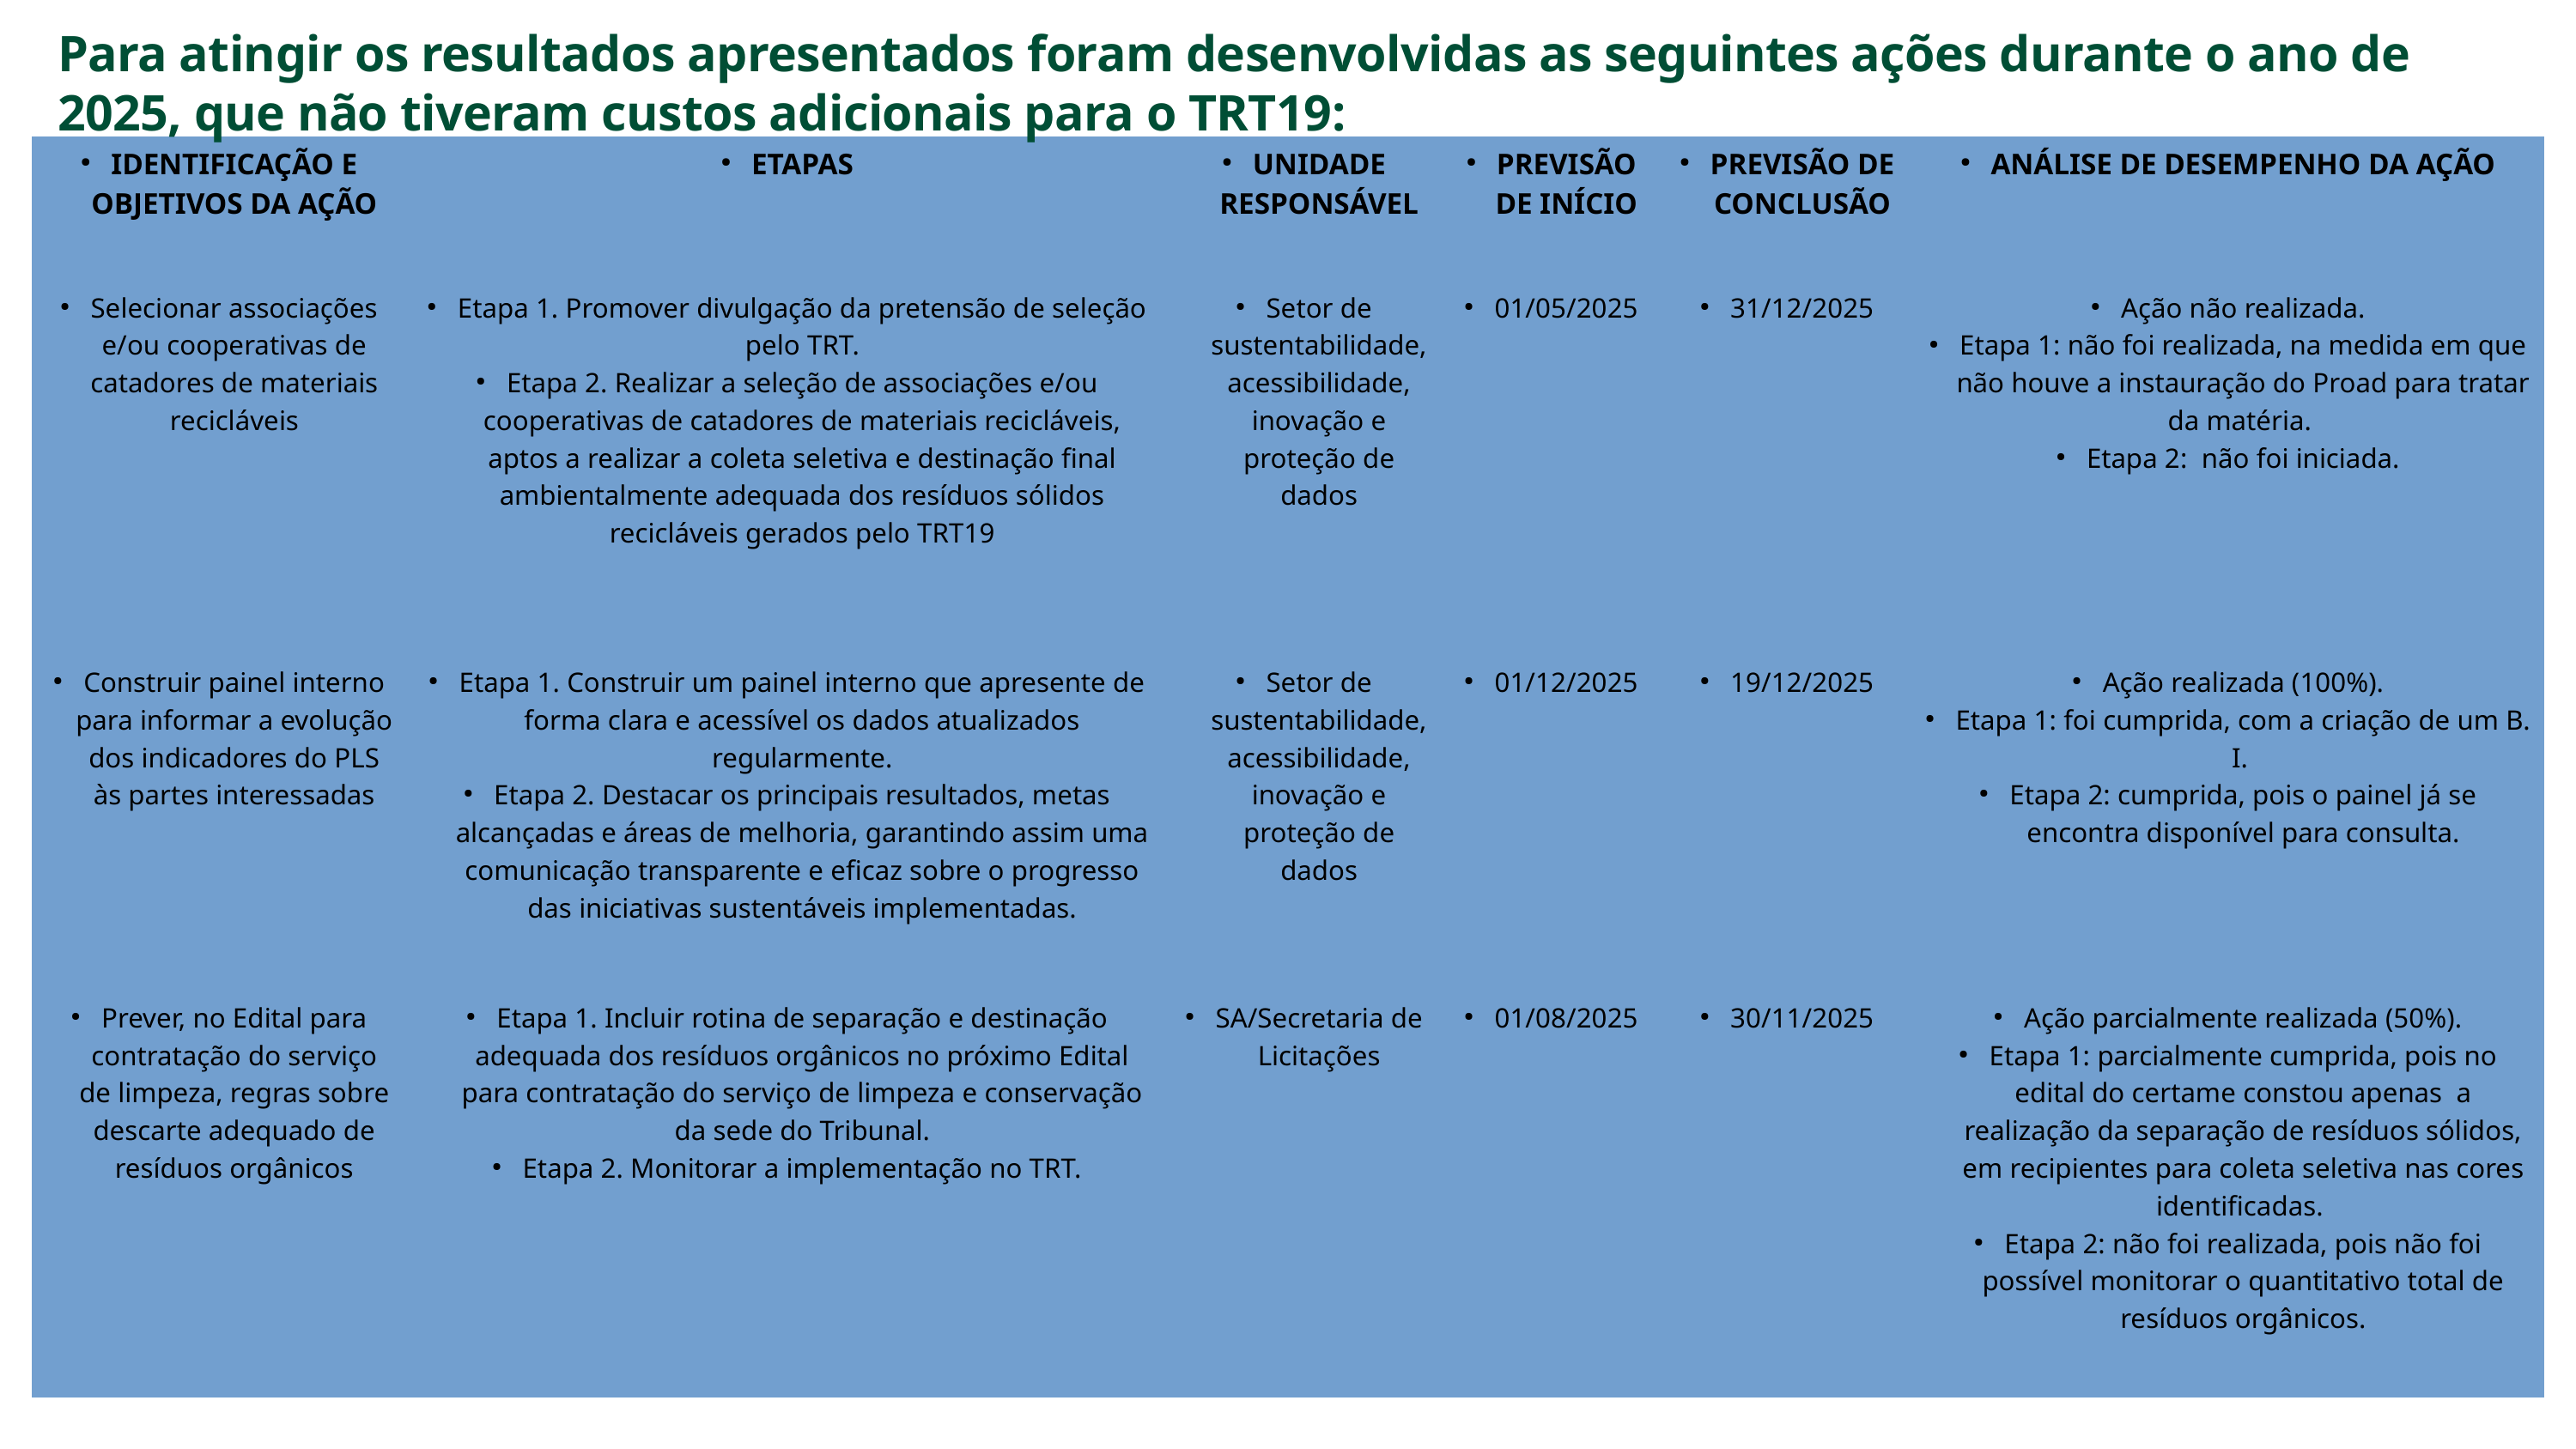

Para atingir os resultados apresentados foram desenvolvidas as seguintes ações durante o ano de 2025, que não tiveram custos adicionais para o TRT19:
| IDENTIFICAÇÃO E OBJETIVOS DA AÇÃO | ETAPAS | UNIDADE RESPONSÁVEL | PREVISÃO DE INÍCIO | PREVISÃO DE CONCLUSÃO | ANÁLISE DE DESEMPENHO DA AÇÃO |
| --- | --- | --- | --- | --- | --- |
| Selecionar associações e/ou cooperativas de catadores de materiais recicláveis | Etapa 1. Promover divulgação da pretensão de seleção pelo TRT. Etapa 2. Realizar a seleção de associações e/ou cooperativas de catadores de materiais recicláveis, aptos a realizar a coleta seletiva e destinação final ambientalmente adequada dos resíduos sólidos recicláveis gerados pelo TRT19 | Setor de sustentabilidade, acessibilidade, inovação e proteção de dados | 01/05/2025 | 31/12/2025 | Ação não realizada. Etapa 1: não foi realizada, na medida em que não houve a instauração do Proad para tratar da matéria. Etapa 2: não foi iniciada. |
| Construir painel interno para informar a evolução dos indicadores do PLS às partes interessadas | Etapa 1. Construir um painel interno que apresente de forma clara e acessível os dados atualizados regularmente. Etapa 2. Destacar os principais resultados, metas alcançadas e áreas de melhoria, garantindo assim uma comunicação transparente e eficaz sobre o progresso das iniciativas sustentáveis implementadas. | Setor de sustentabilidade, acessibilidade, inovação e proteção de dados | 01/12/2025 | 19/12/2025 | Ação realizada (100%). Etapa 1: foi cumprida, com a criação de um B. I. Etapa 2: cumprida, pois o painel já se encontra disponível para consulta. |
| Prever, no Edital para contratação do serviço de limpeza, regras sobre descarte adequado de resíduos orgânicos | Etapa 1. Incluir rotina de separação e destinação adequada dos resíduos orgânicos no próximo Edital para contratação do serviço de limpeza e conservação da sede do Tribunal. Etapa 2. Monitorar a implementação no TRT. | SA/Secretaria de Licitações | 01/08/2025 | 30/11/2025 | Ação parcialmente realizada (50%). Etapa 1: parcialmente cumprida, pois no edital do certame constou apenas a realização da separação de resíduos sólidos, em recipientes para coleta seletiva nas cores identificadas. Etapa 2: não foi realizada, pois não foi possível monitorar o quantitativo total de resíduos orgânicos. |